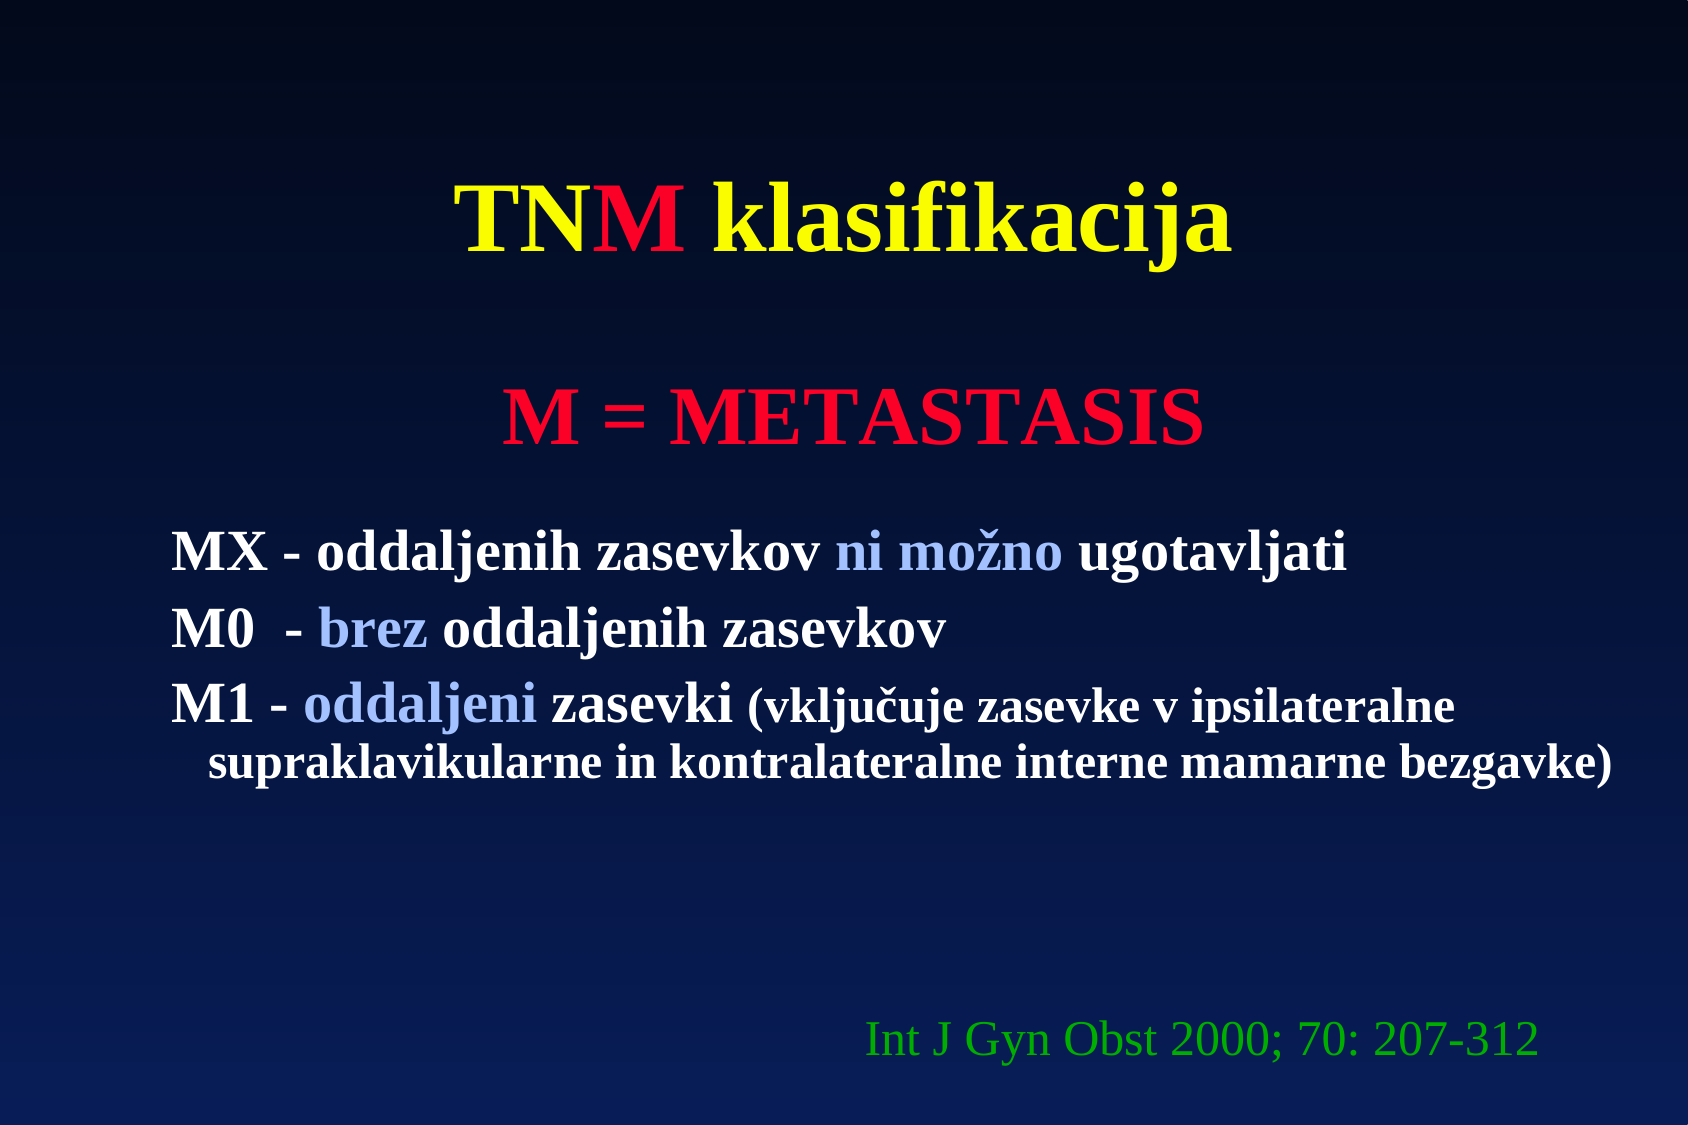

# TNM klasifikacija M = METASTASIS
	MX - oddaljenih zasevkov ni možno ugotavljati
	M0 - brez oddaljenih zasevkov
	M1 - oddaljeni zasevki (vključuje zasevke v ipsilateralne 		 supraklavikularne in kontralateralne interne mamarne bezgavke)
							Int J Gyn Obst 2000; 70: 207-312